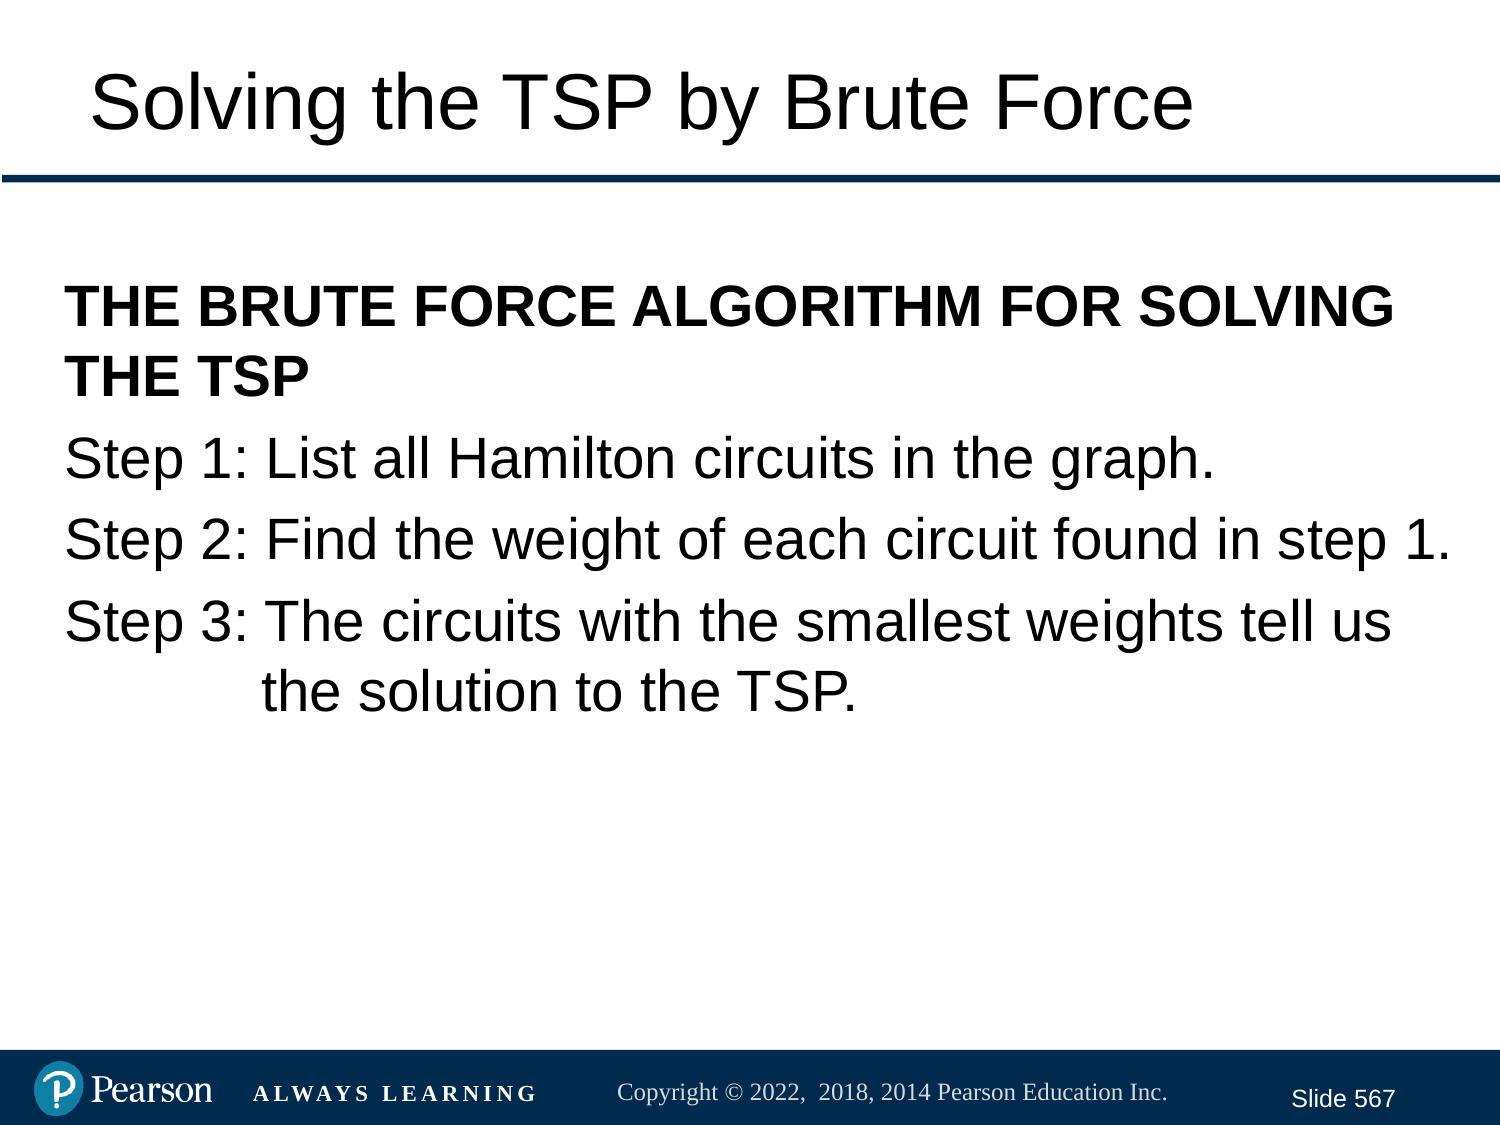

Solving the TSP by Brute Force
# THE BRUTE FORCE ALGORITHM FOR SOLVING THE TSP
Step 1: List all Hamilton circuits in the graph.
Step 2: Find the weight of each circuit found in step 1.
Step 3: The circuits with the smallest weights tell us the solution to the TSP.